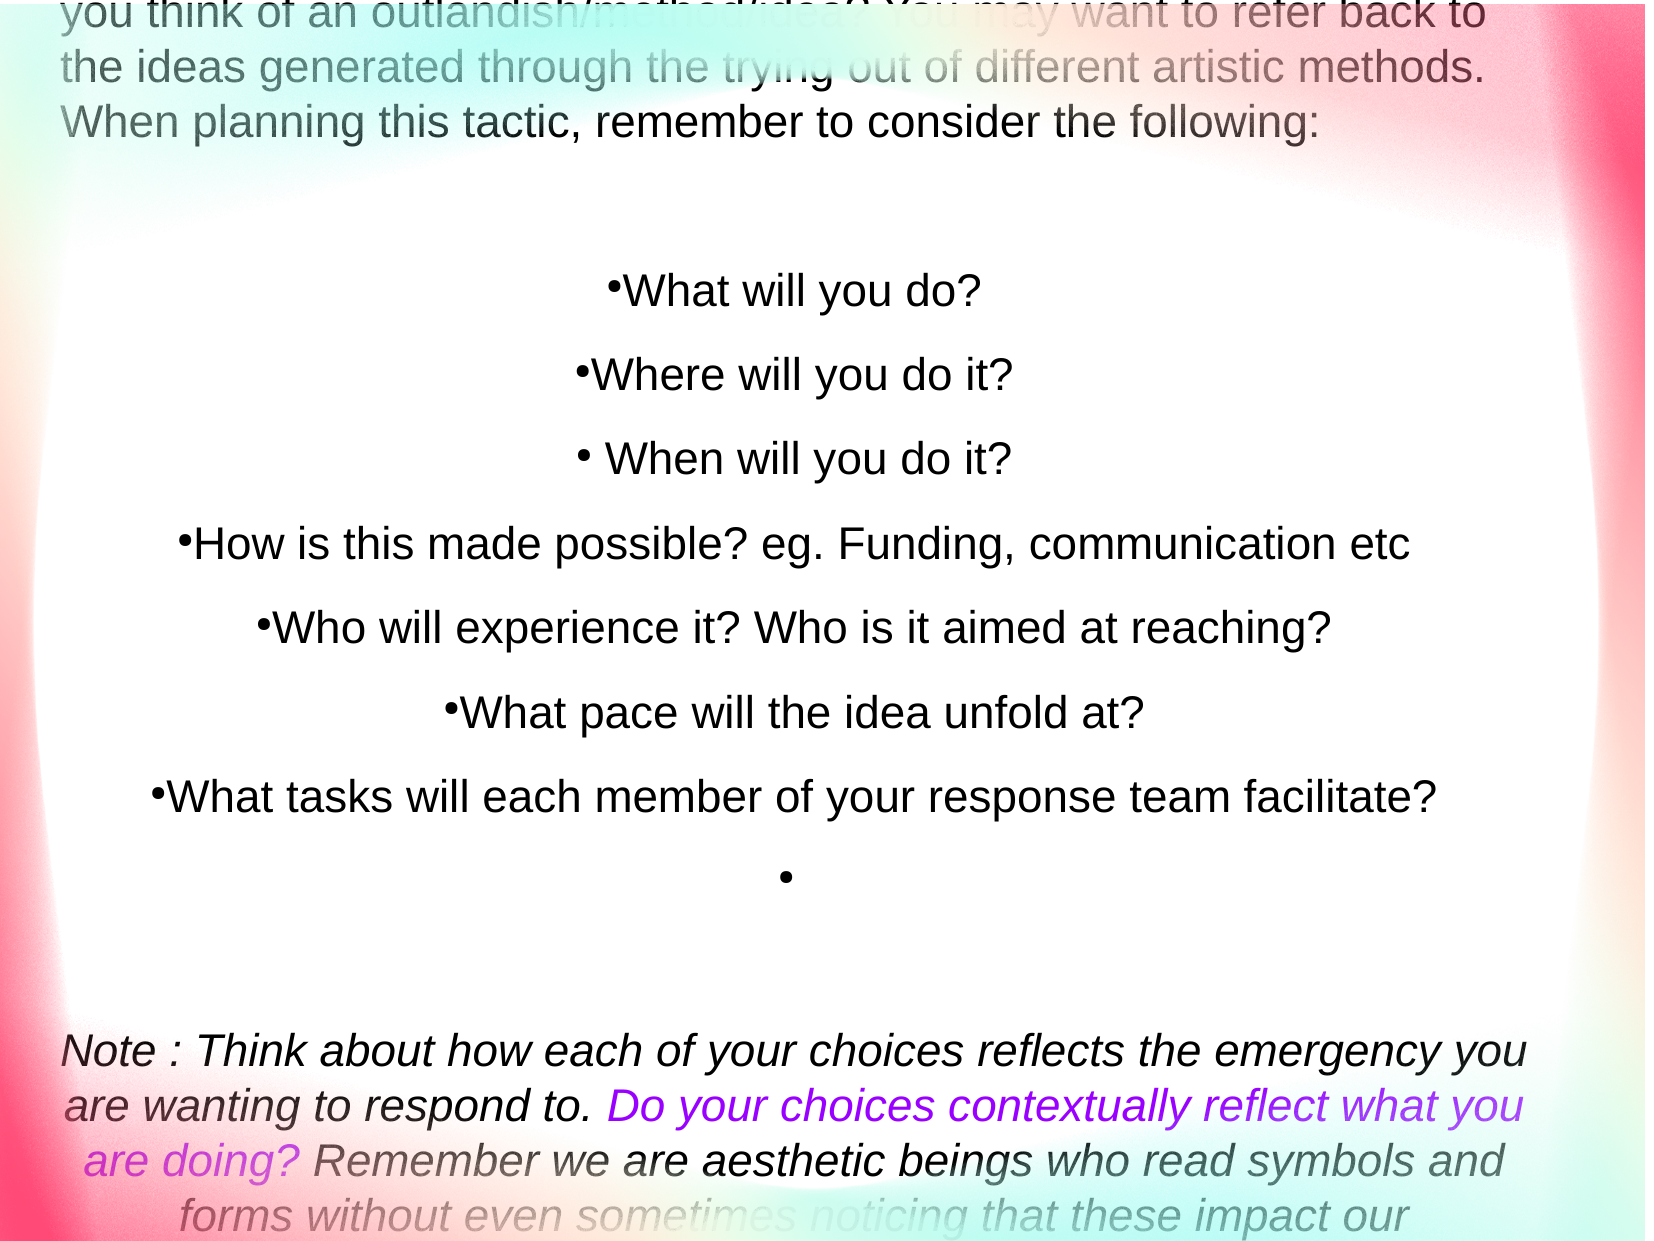

# Now select one tactic to focus on. How will this tactic be realised? Can you think of an outlandish/method/idea? You may want to refer back to the ideas generated through the trying out of different artistic methods. When planning this tactic, remember to consider the following:
What will you do?
Where will you do it?
 When will you do it?
How is this made possible? eg. Funding, communication etc
Who will experience it? Who is it aimed at reaching?
What pace will the idea unfold at?
What tasks will each member of your response team facilitate?
Note : Think about how each of your choices reflects the emergency you are wanting to respond to. Do your choices contextually reflect what you are doing? Remember we are aesthetic beings who read symbols and forms without even sometimes noticing that these impact our perceptions.